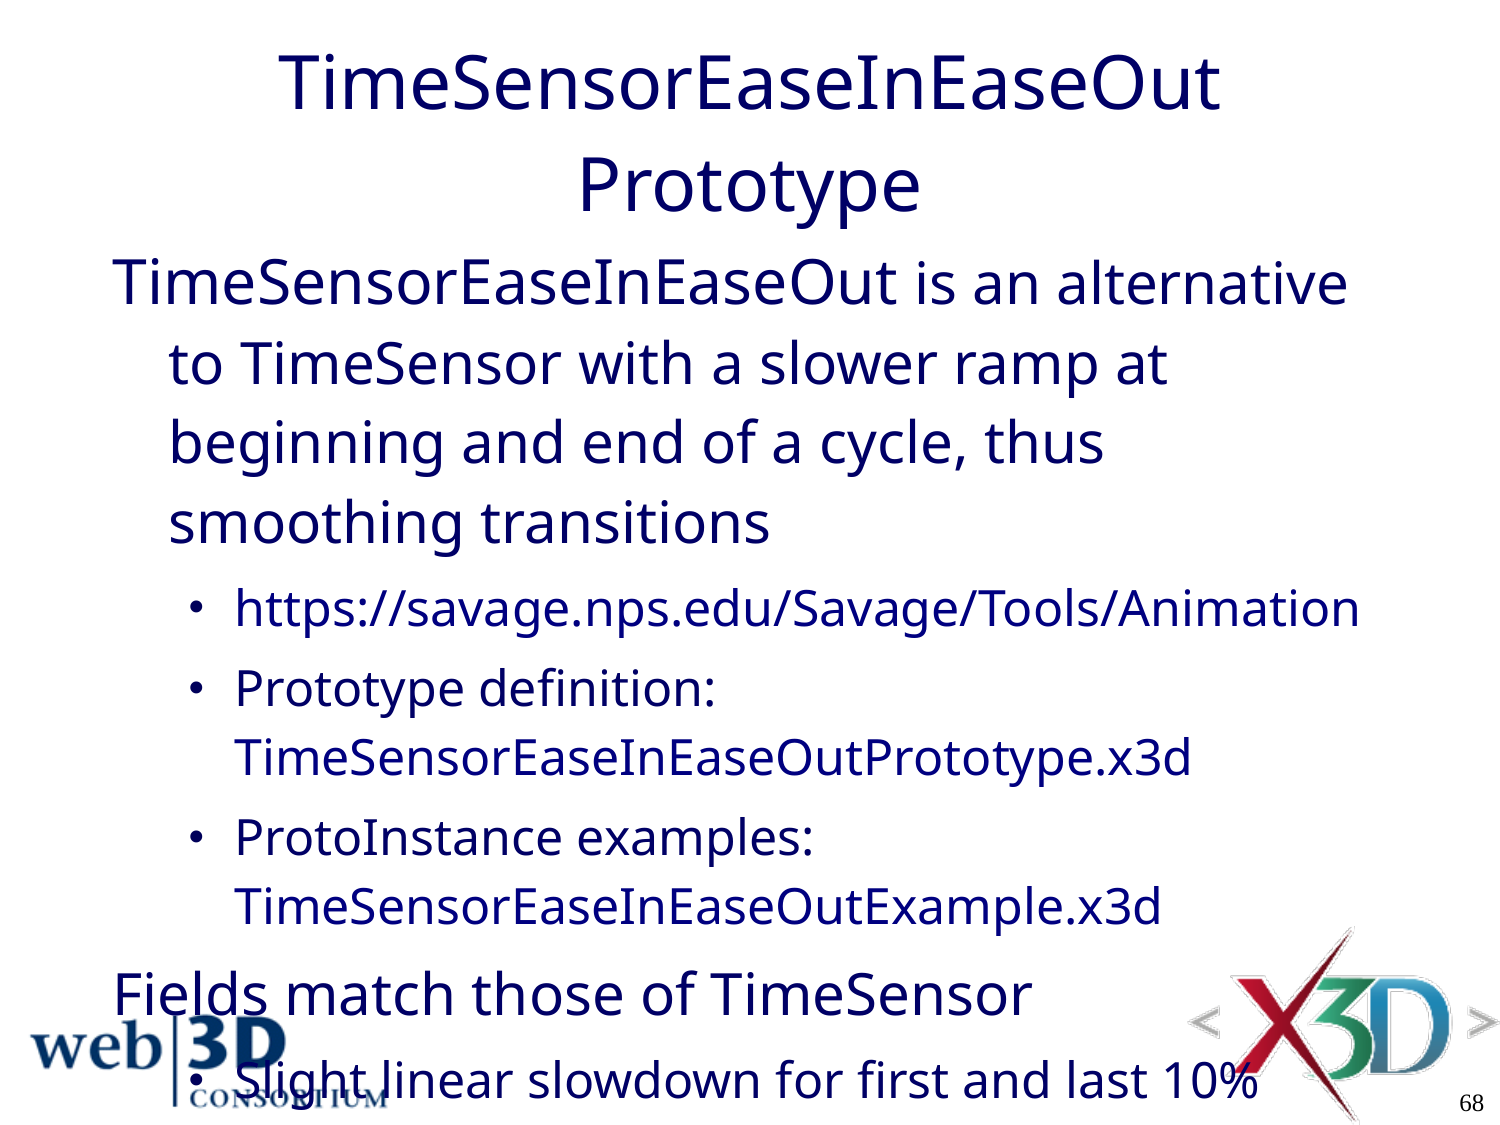

# TimeSensorEaseInEaseOut Prototype
TimeSensorEaseInEaseOut is an alternative to TimeSensor with a slower ramp at beginning and end of a cycle, thus smoothing transitions
https://savage.nps.edu/Savage/Tools/Animation
Prototype definition: TimeSensorEaseInEaseOutPrototype.x3d
ProtoInstance examples: TimeSensorEaseInEaseOutExample.x3d
Fields match those of TimeSensor
Slight linear slowdown for first and last 10%
Slight linear speedup in between